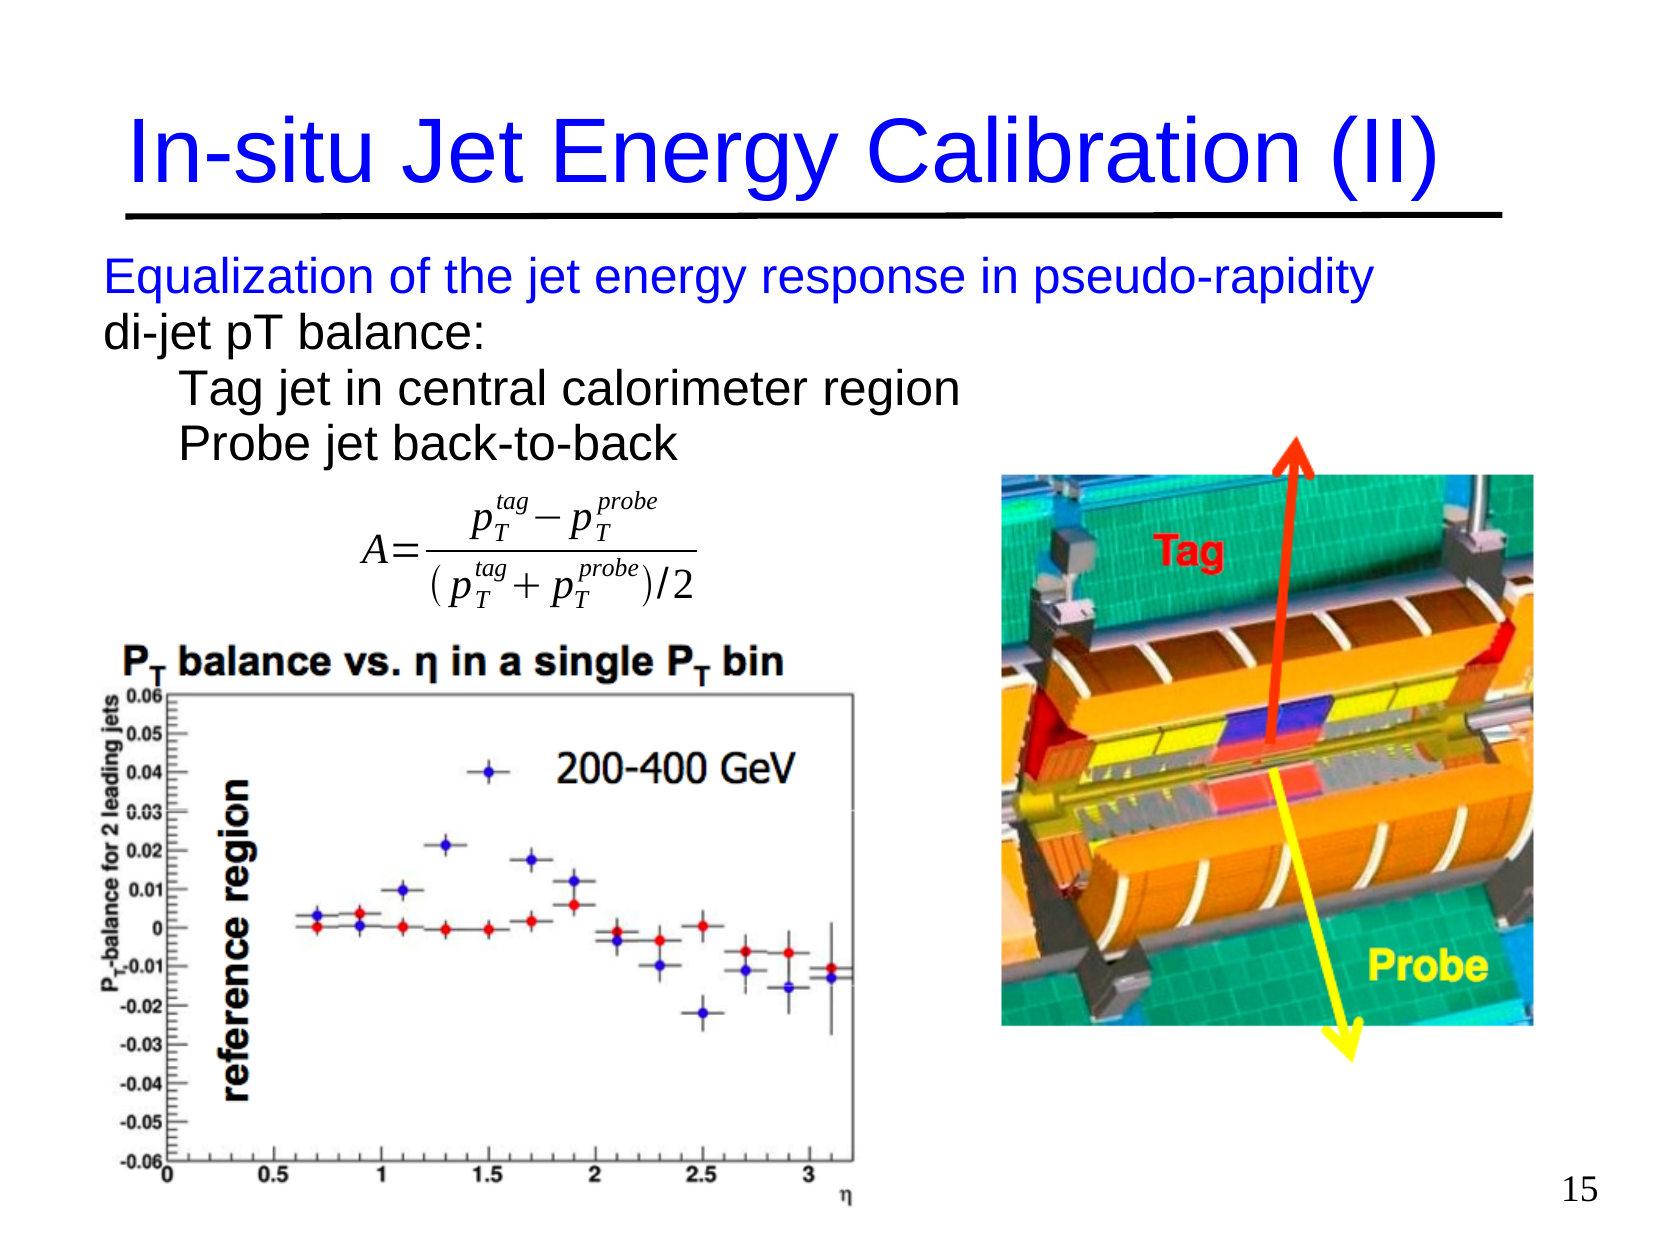

In-situ Jet Energy Calibration (II)
Equalization of the jet energy response in pseudo-rapidity
di-jet pT balance:
	Tag jet in central calorimeter region
	Probe jet back-to-back